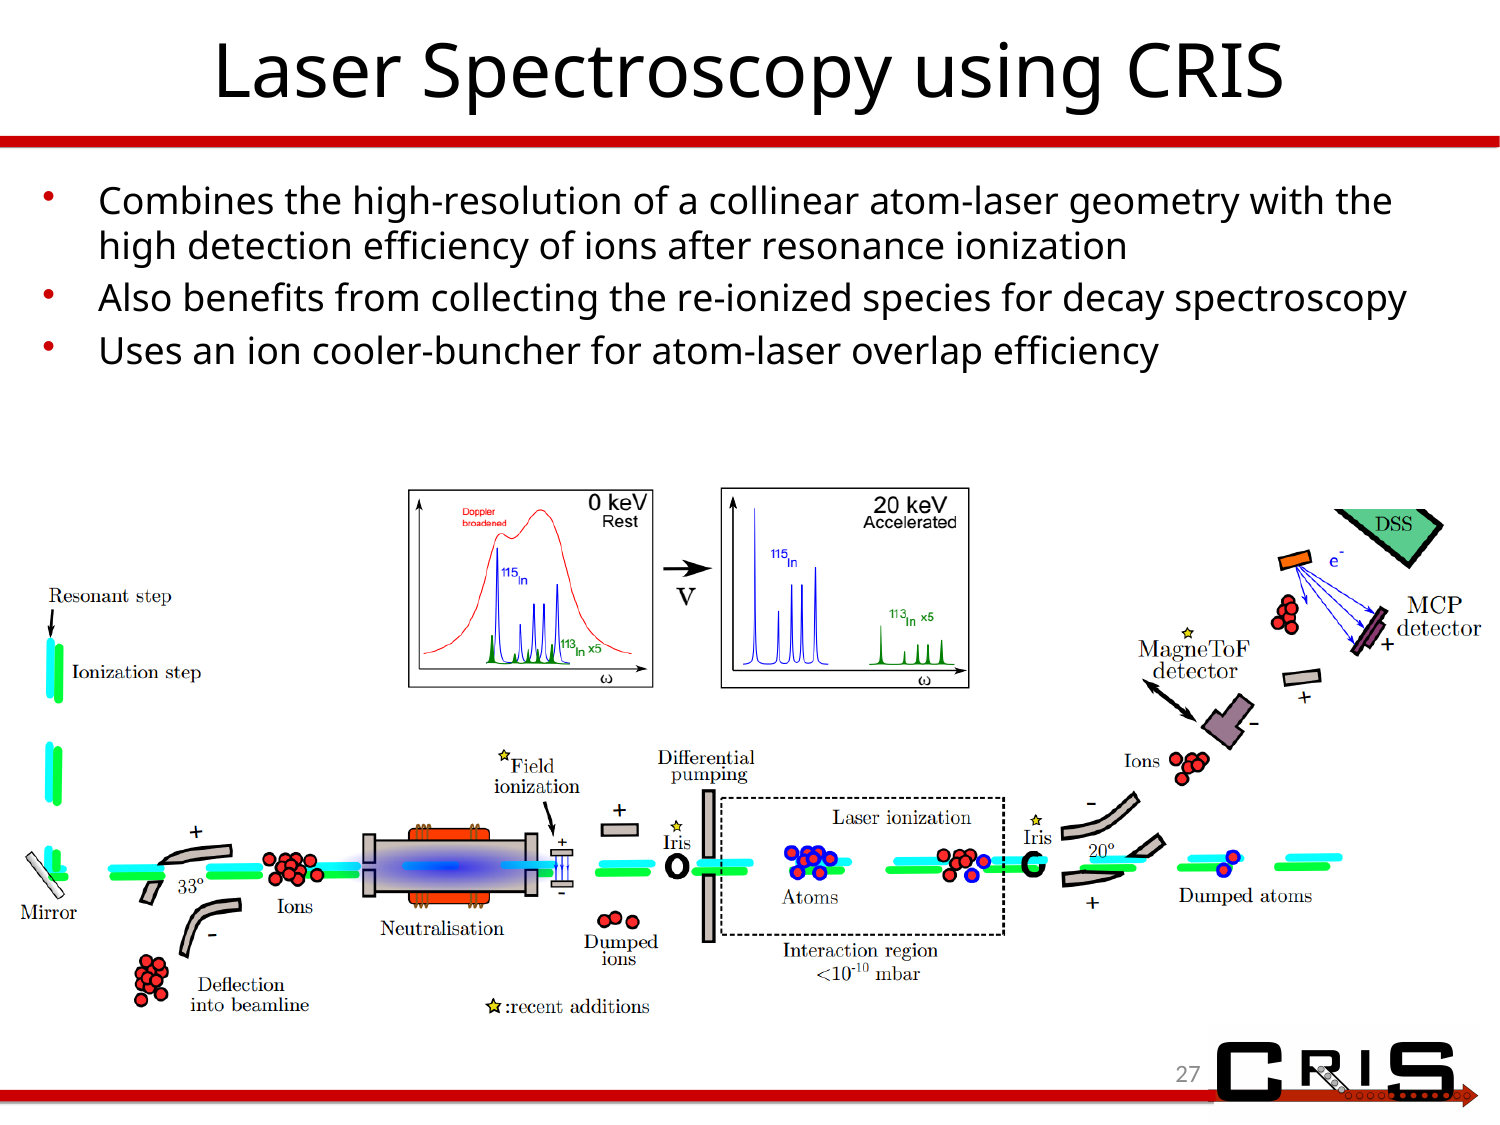

Laser Spectroscopy using CRIS
Combines the high-resolution of a collinear atom-laser geometry with the high detection efficiency of ions after resonance ionization
Also benefits from collecting the re-ionized species for decay spectroscopy
Uses an ion cooler-buncher for atom-laser overlap efficiency